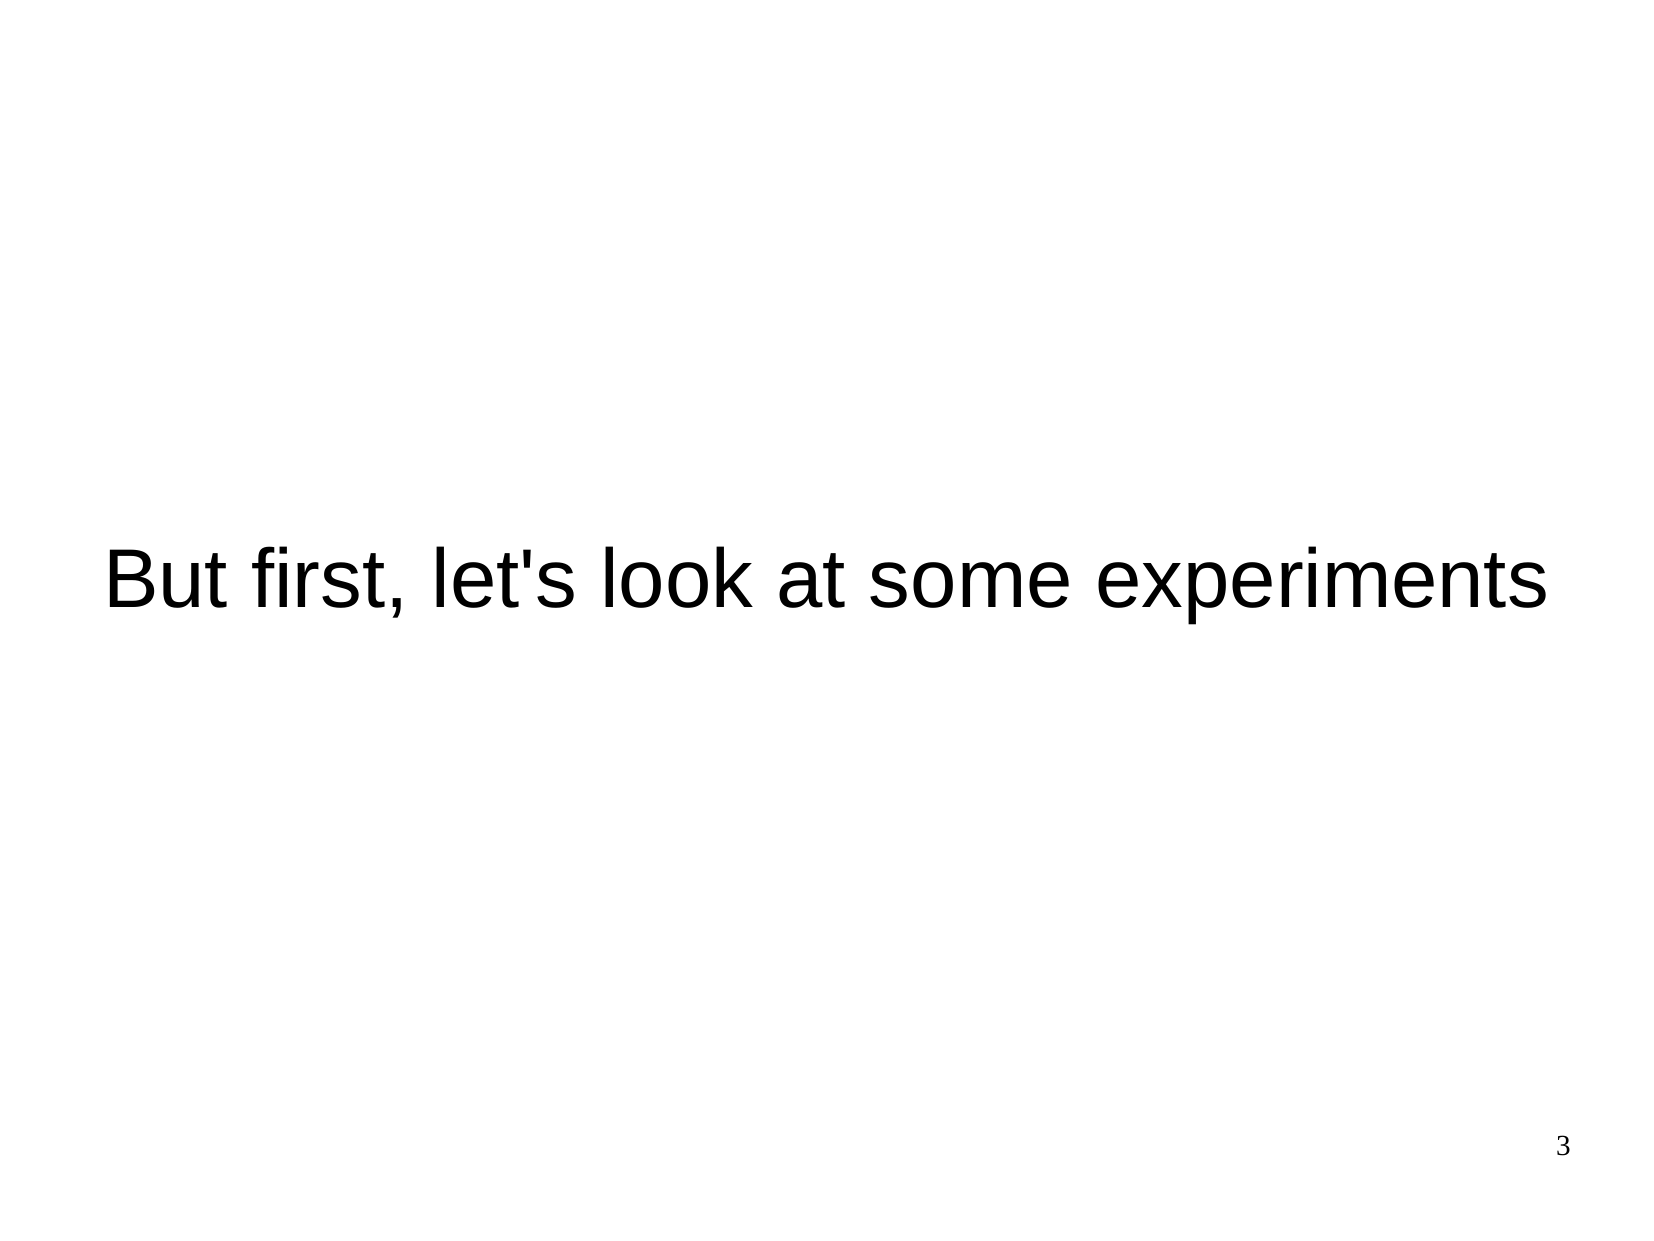

# But first, let's look at some experiments
3